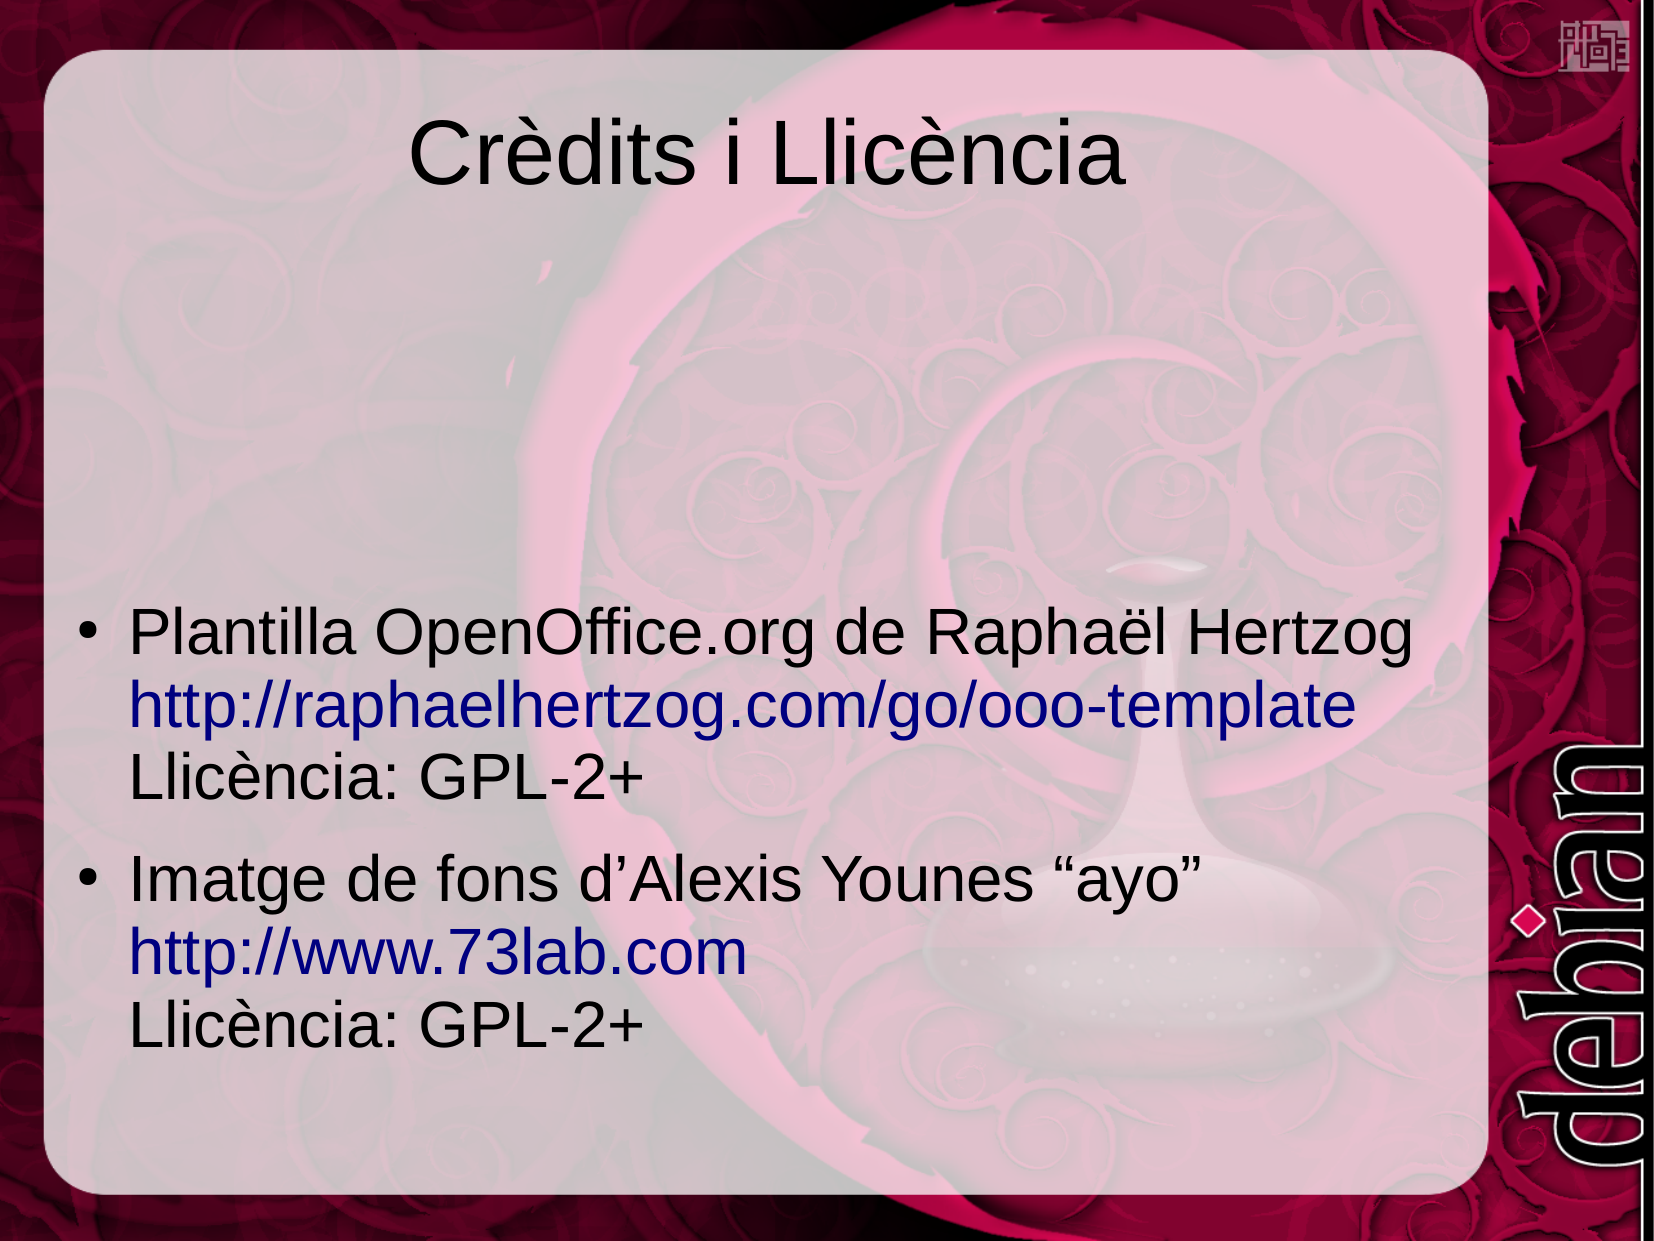

# Crèdits i Llicència
Plantilla OpenOffice.org de Raphaël Hertzog
http://raphaelhertzog.com/go/ooo-template
Llicència: GPL-2+
Imatge de fons d’Alexis Younes “ayo”
http://www.73lab.com
Llicència: GPL-2+